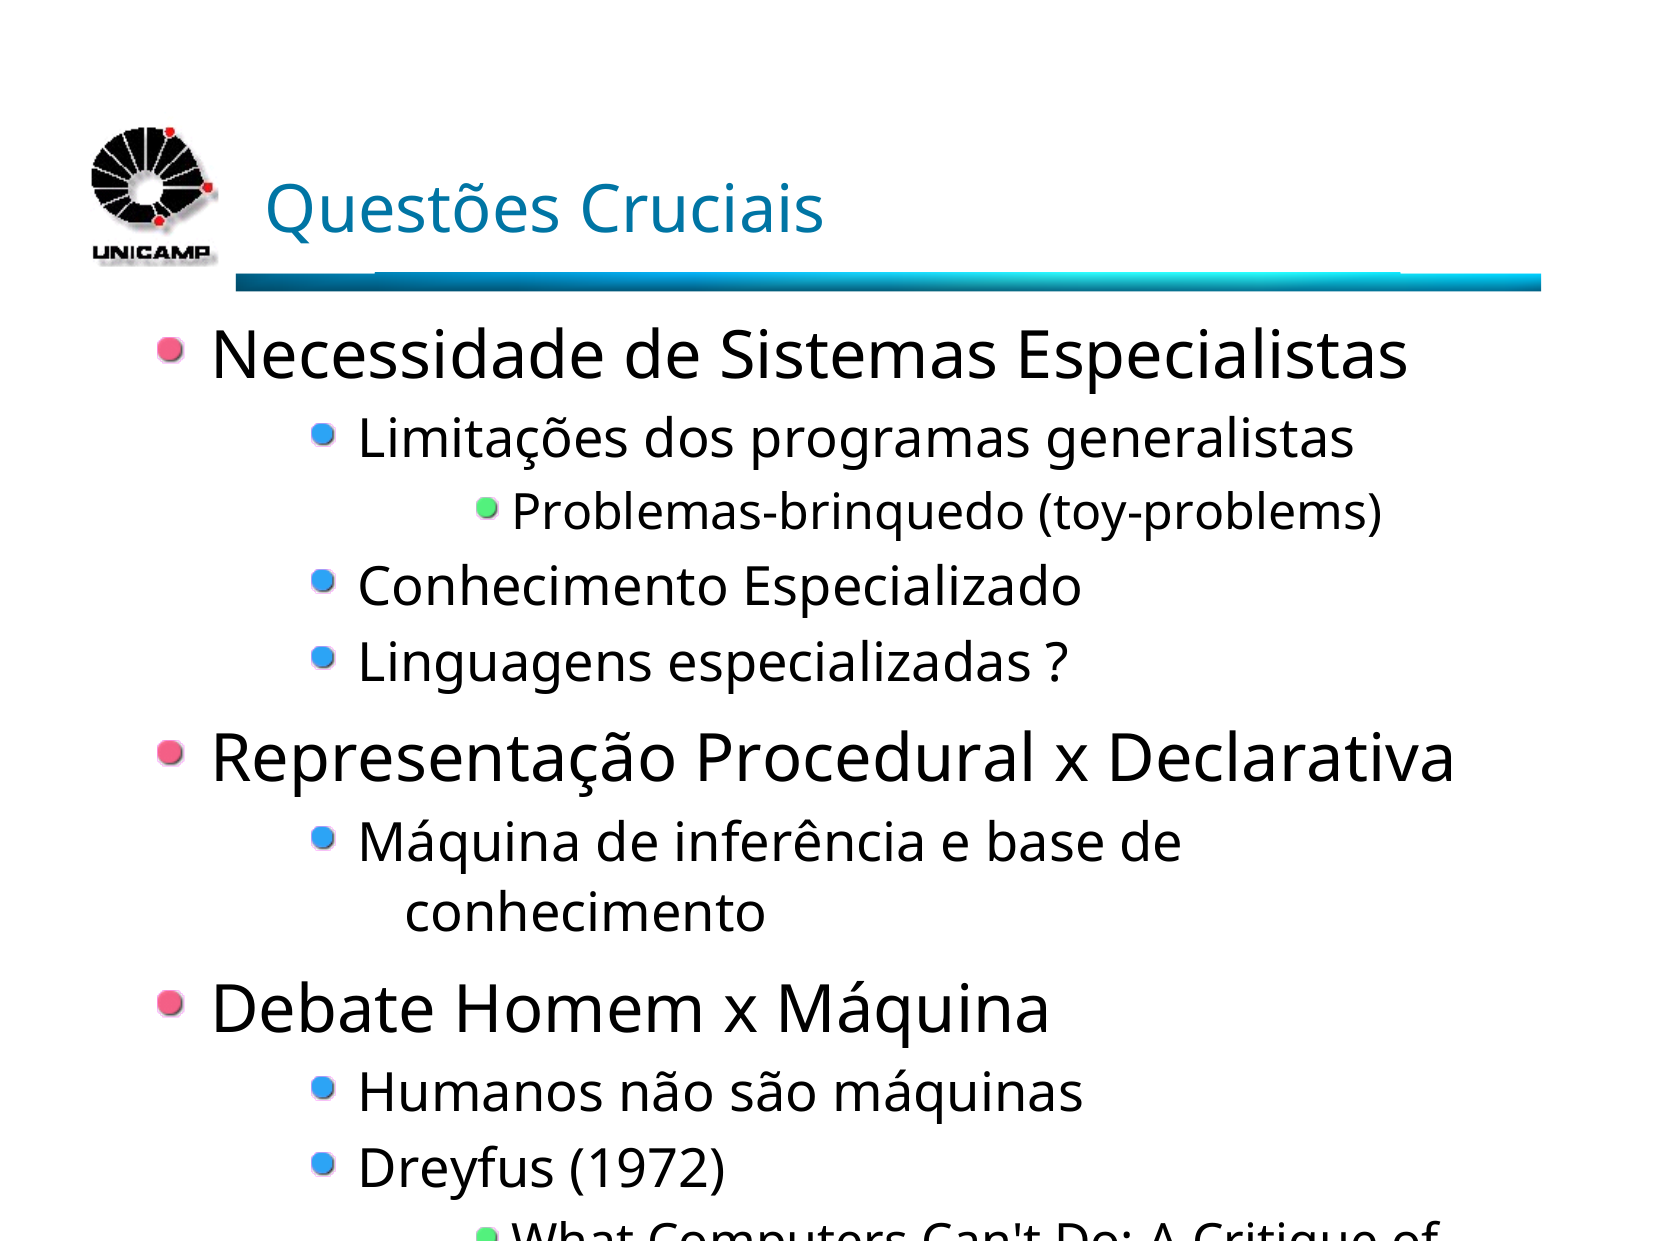

# Questões Cruciais
Necessidade de Sistemas Especialistas
Limitações dos programas generalistas
Problemas-brinquedo (toy-problems)
Conhecimento Especializado
Linguagens especializadas ?
Representação Procedural x Declarativa
Máquina de inferência e base de conhecimento
Debate Homem x Máquina
Humanos não são máquinas
Dreyfus (1972)
What Computers Can't Do: A Critique of Artificial Reason